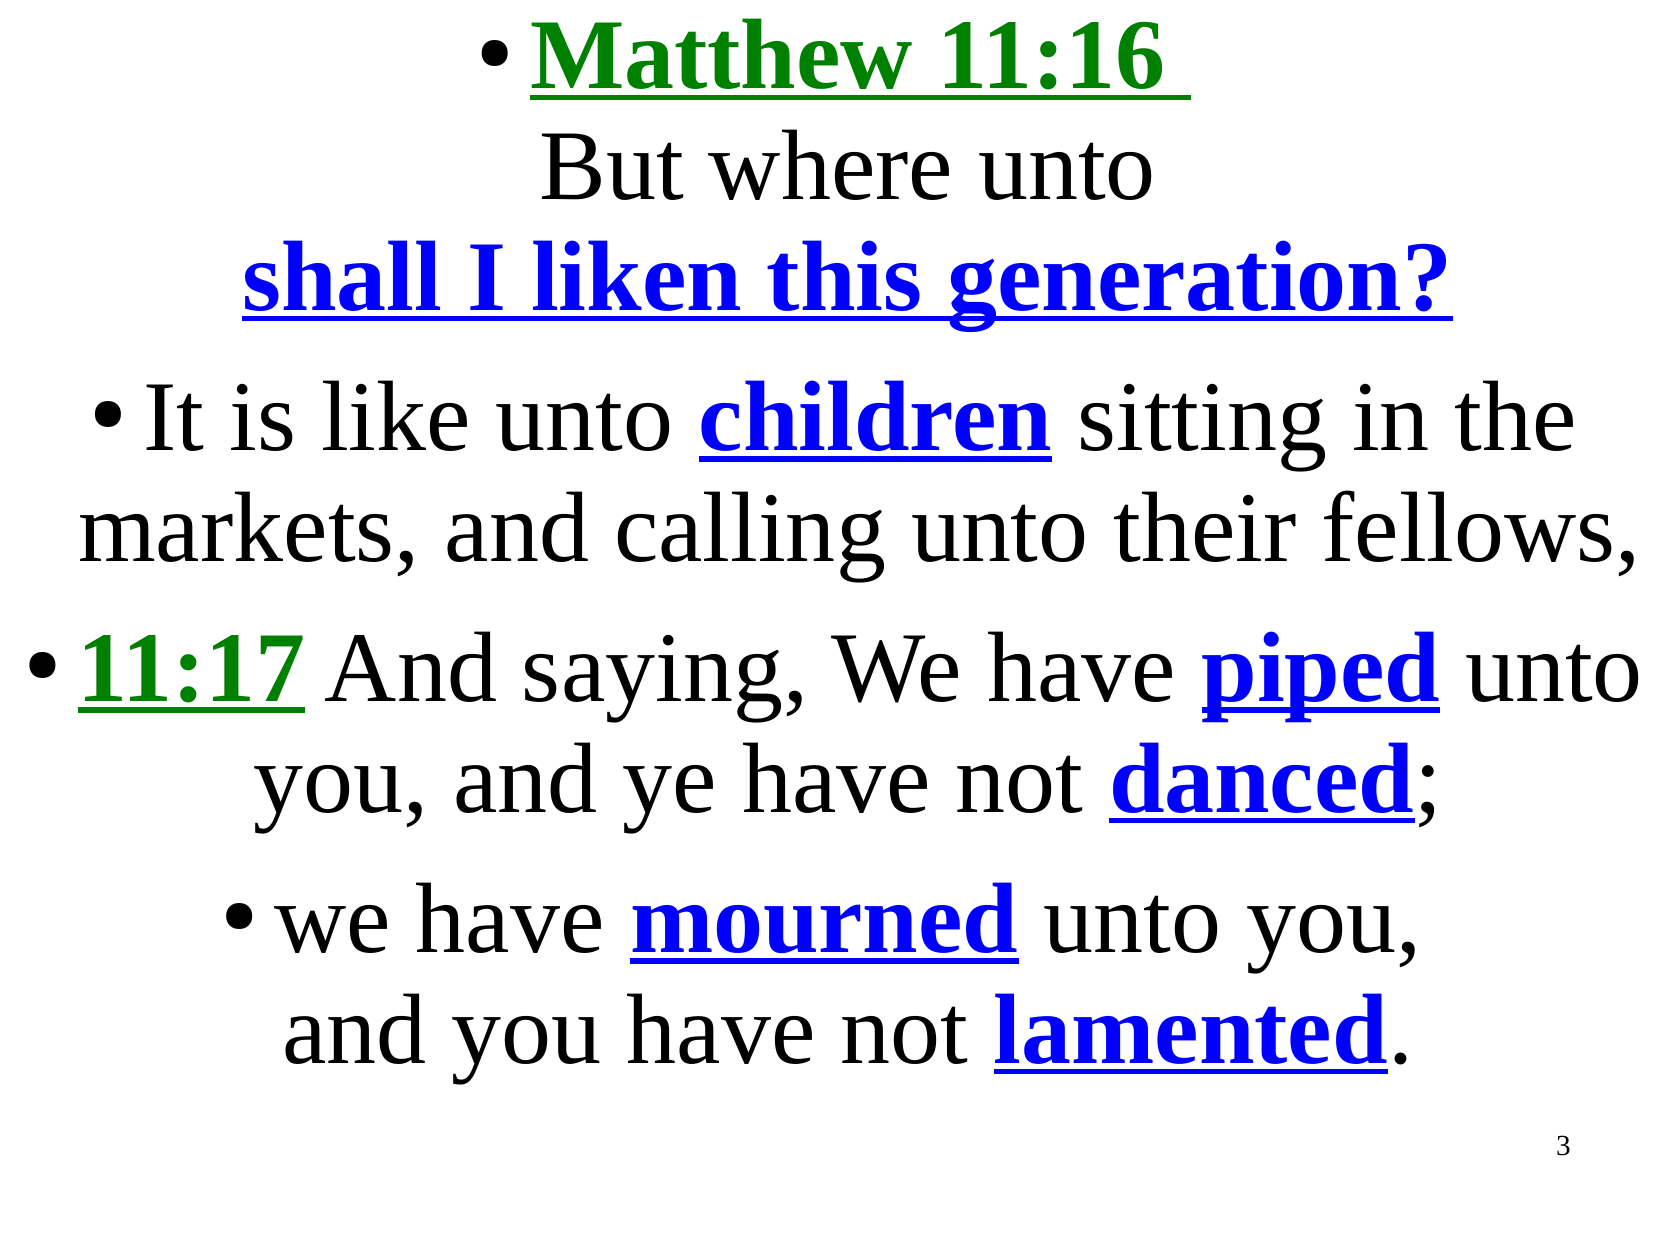

# Matthew 11:16 But where unto shall I liken this generation?
It is like unto children sitting in the markets, and calling unto their fellows,
11:17 And saying, We have piped unto you, and ye have not danced;
we have mourned unto you,
and you have not lamented.
3